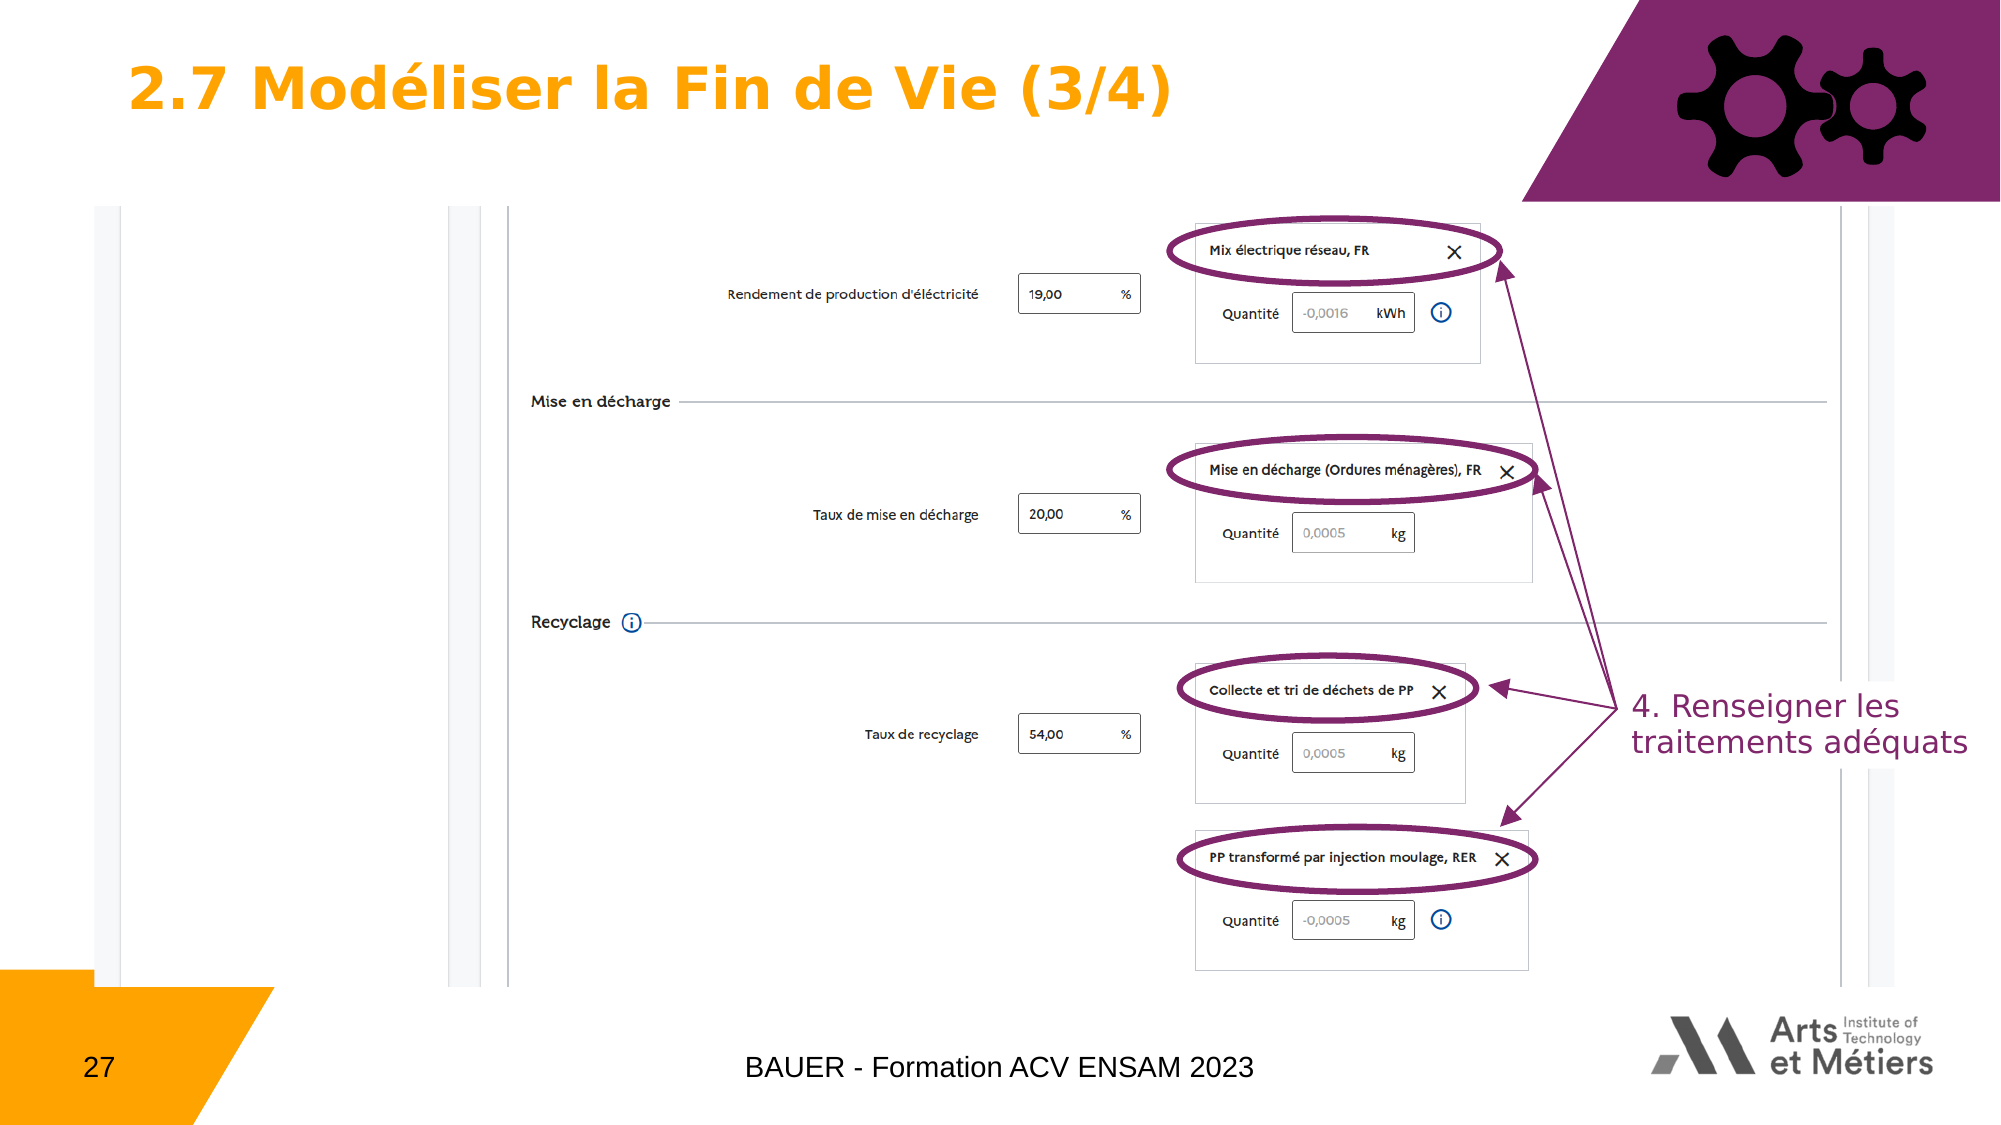

# 2.7 Modéliser la Fin de Vie (3/4)
4. Renseigner les traitements adéquats